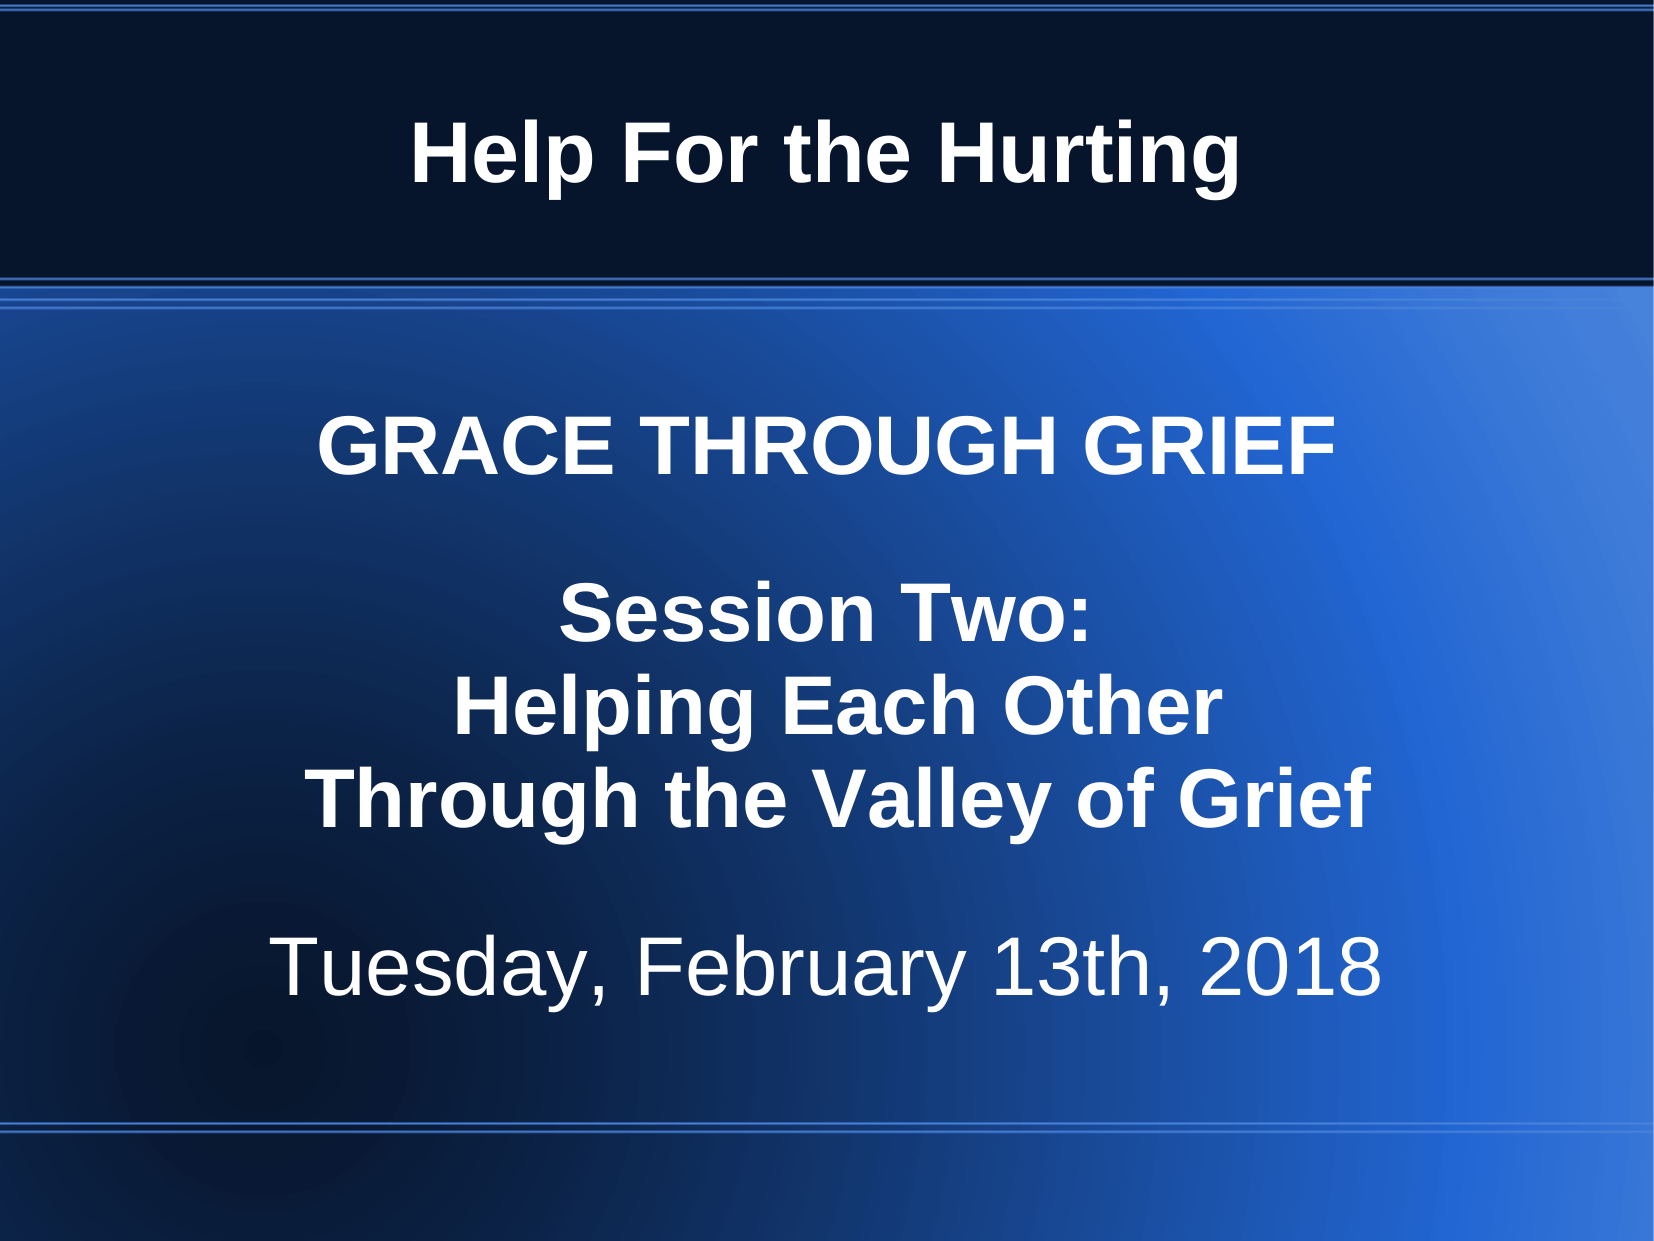

# Help For the Hurting
GRACE THROUGH GRIEF
Session Two:
 Helping Each Other
 Through the Valley of Grief
Tuesday, February 13th, 2018